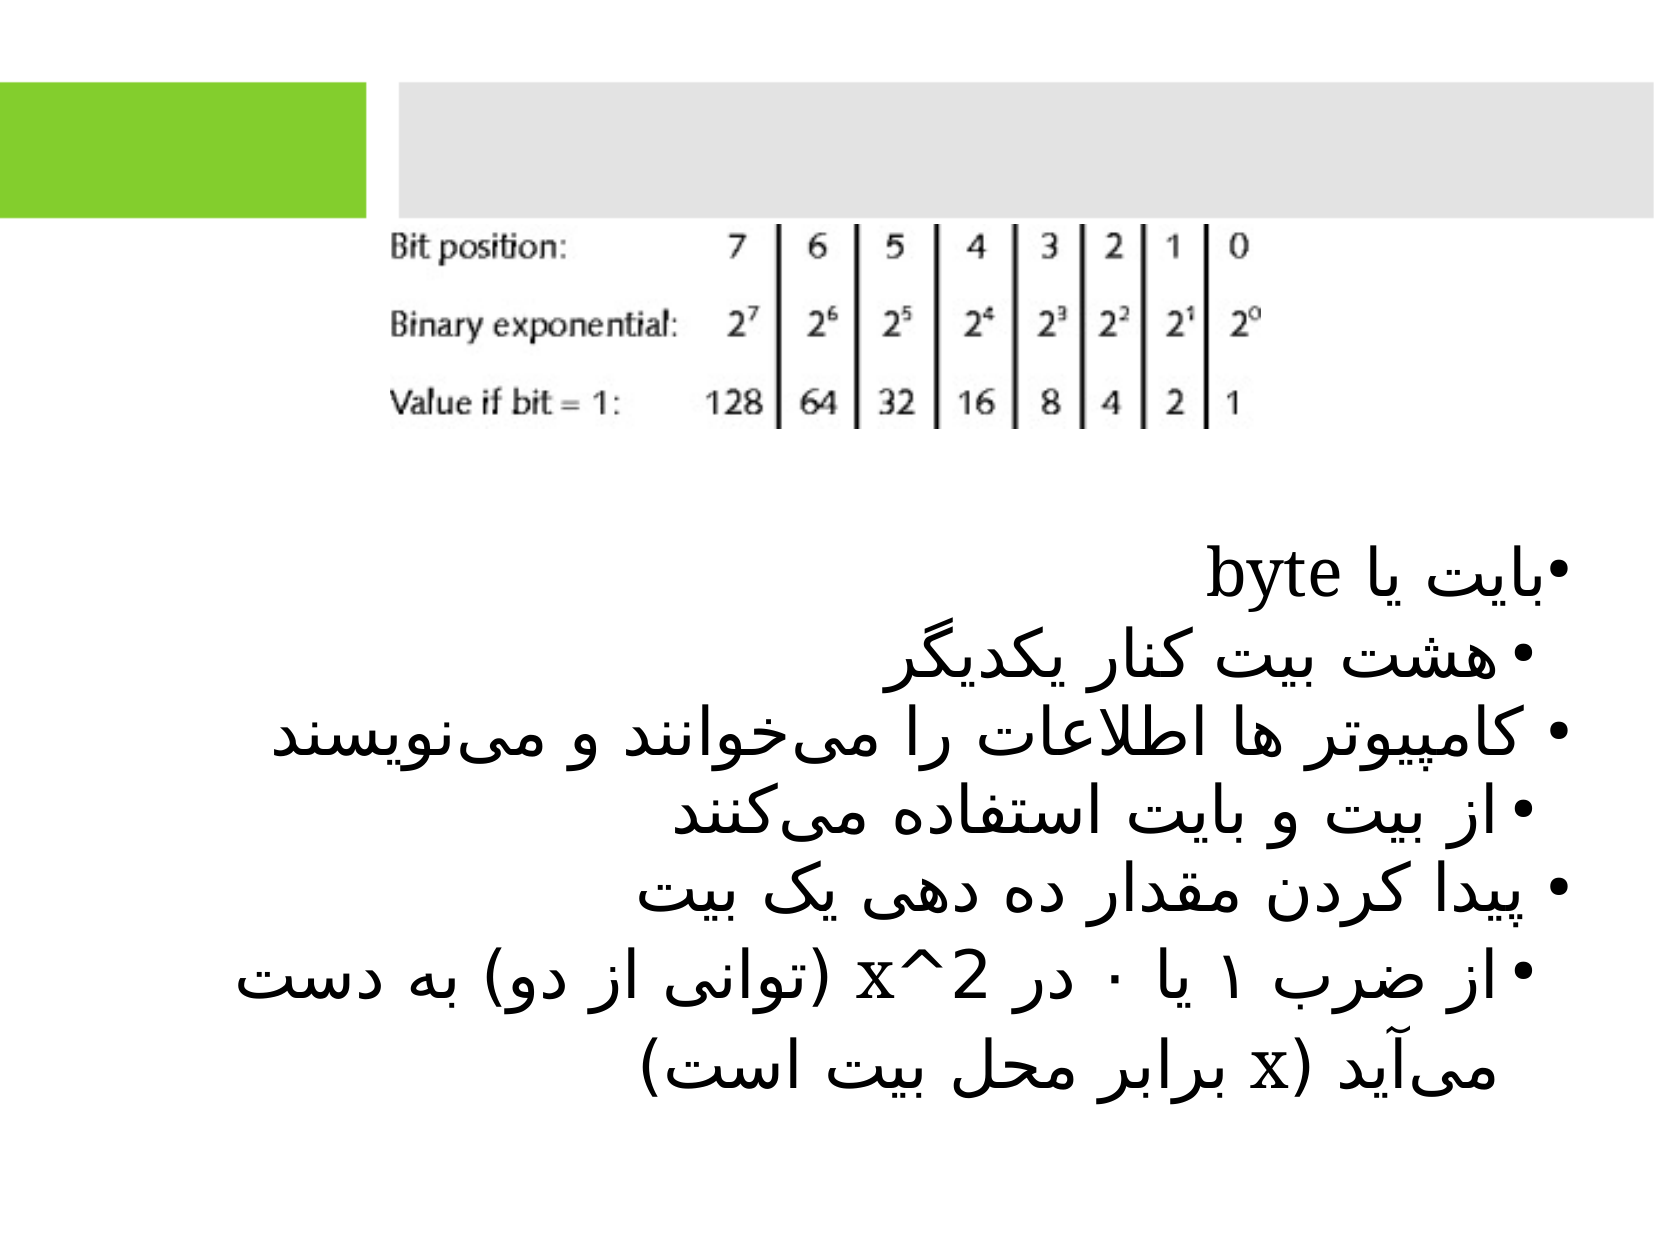

# بایت یا byte
هشت بیت کنار یکدیگر
 کامپیوتر ها اطلاعات را می‌خوانند و می‌نویسند
از بیت و بایت استفاده می‌کنند
 پیدا کردن مقدار ده دهی یک بیت
از ضرب ۱ یا ۰ در 2^x (توانی از دو) به دست می‌آید (x برابر محل بیت است)